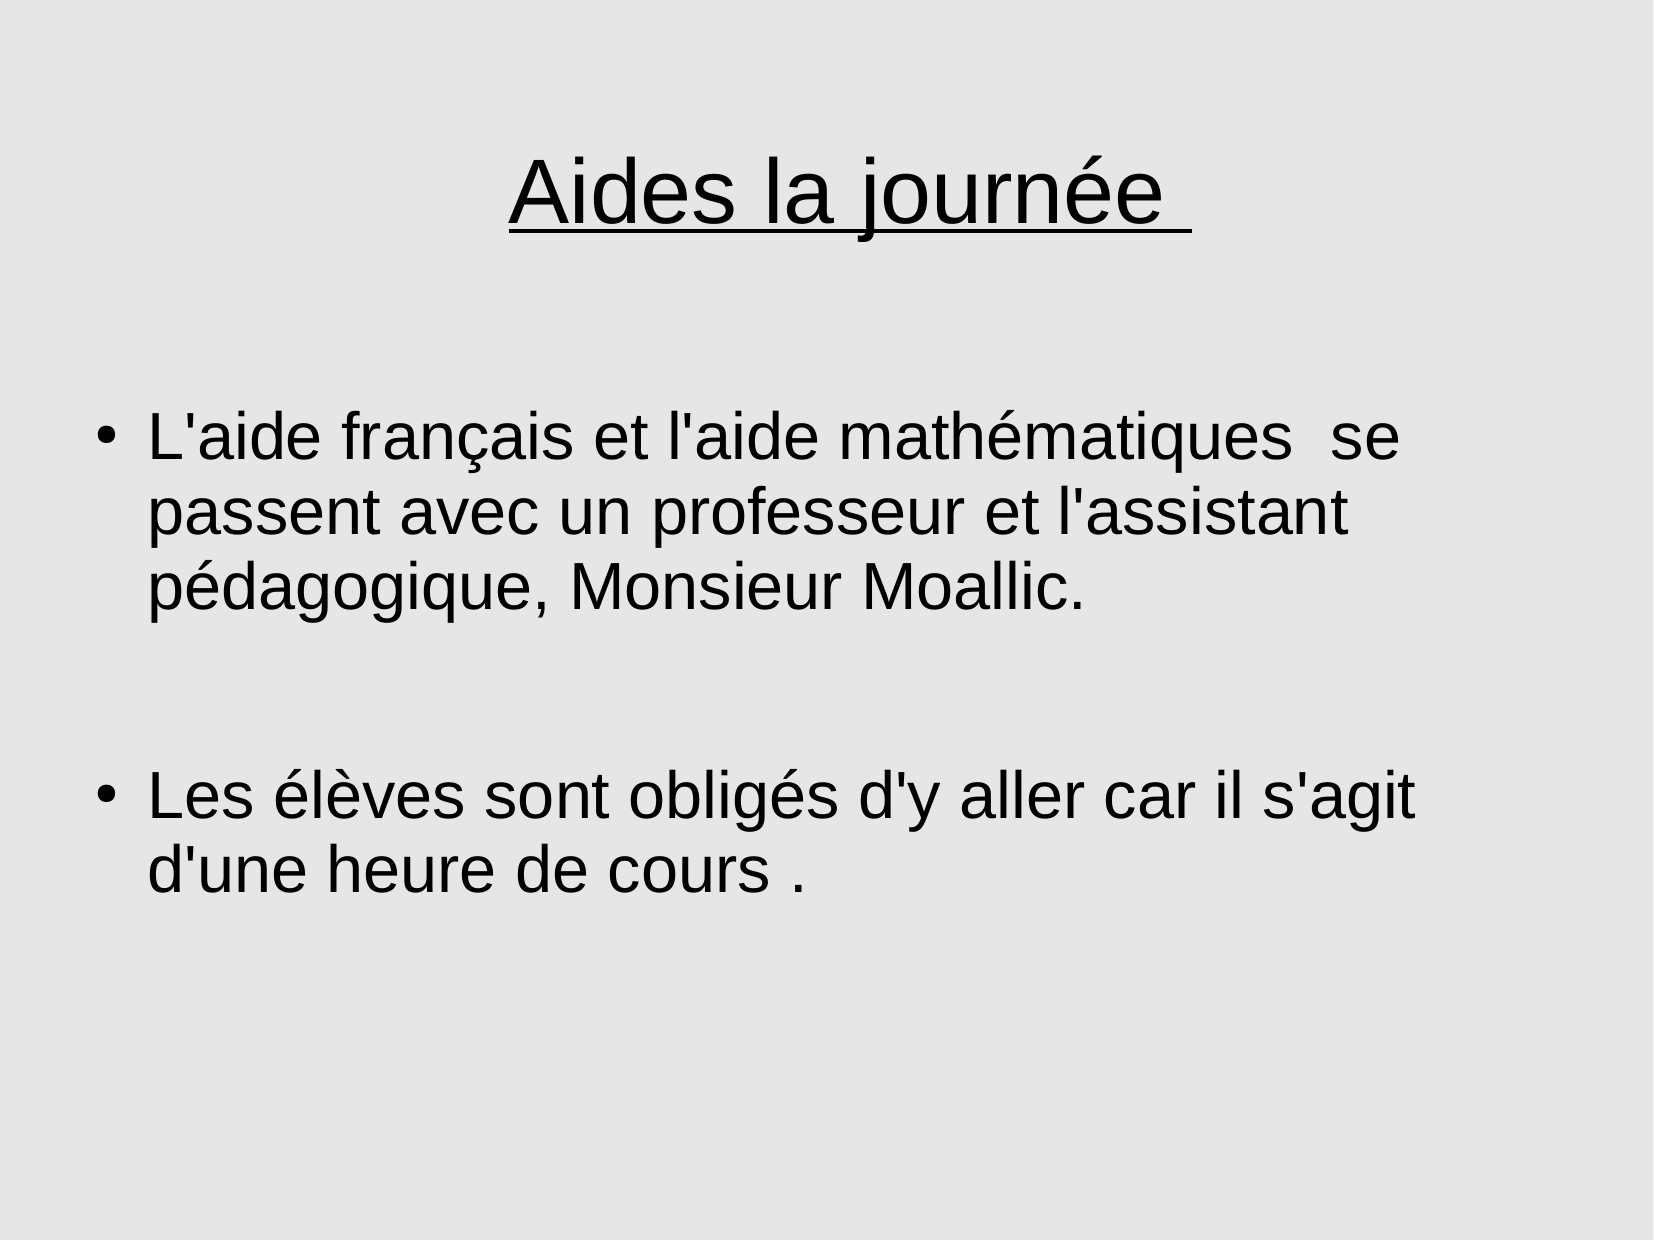

# Aides la journée
L'aide français et l'aide mathématiques se passent avec un professeur et l'assistant pédagogique, Monsieur Moallic.
Les élèves sont obligés d'y aller car il s'agit d'une heure de cours .